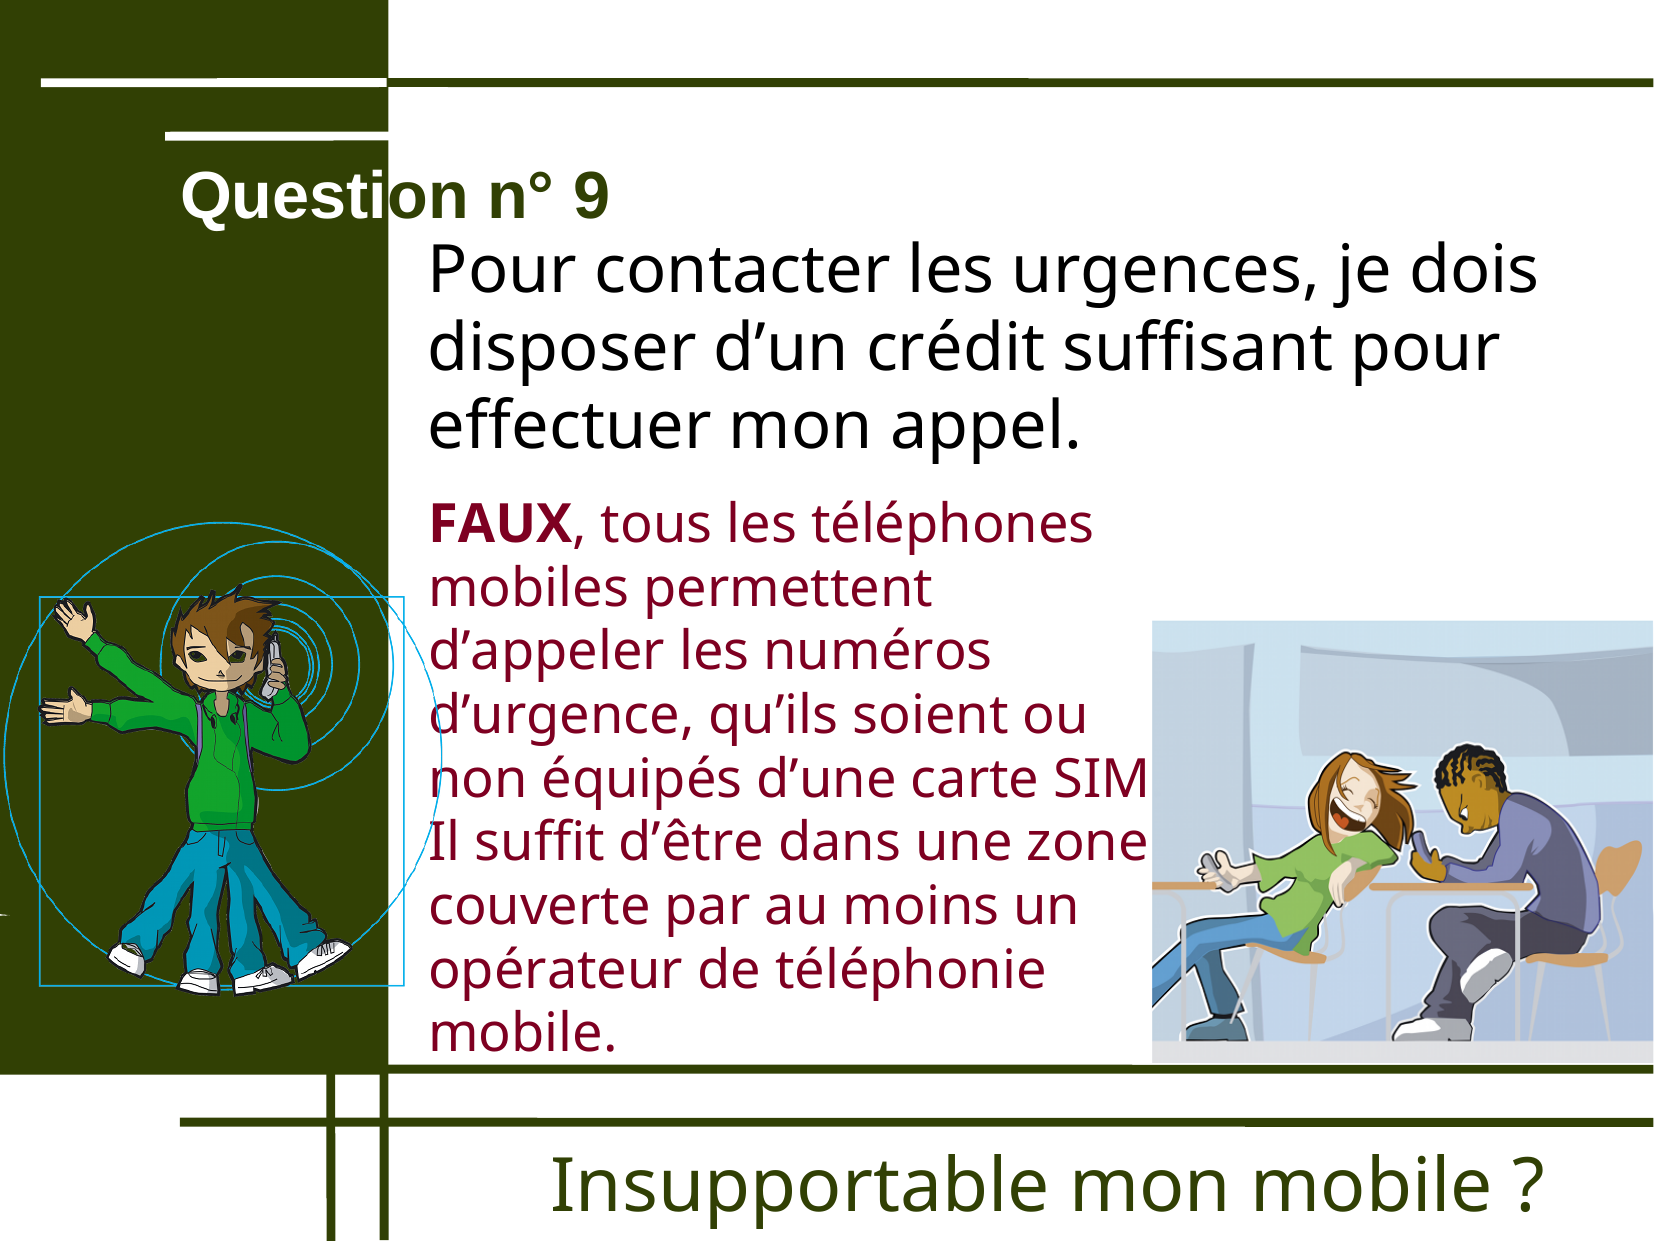

Question n° 9
Pour contacter les urgences, je dois disposer d’un crédit suffisant pour effectuer mon appel.
FAUX, tous les téléphones mobiles permettent d’appeler les numéros d’urgence, qu’ils soient ou non équipés d’une carte SIM. Il suffit d’être dans une zone couverte par au moins un opérateur de téléphonie mobile.
Insupportable mon mobile ?